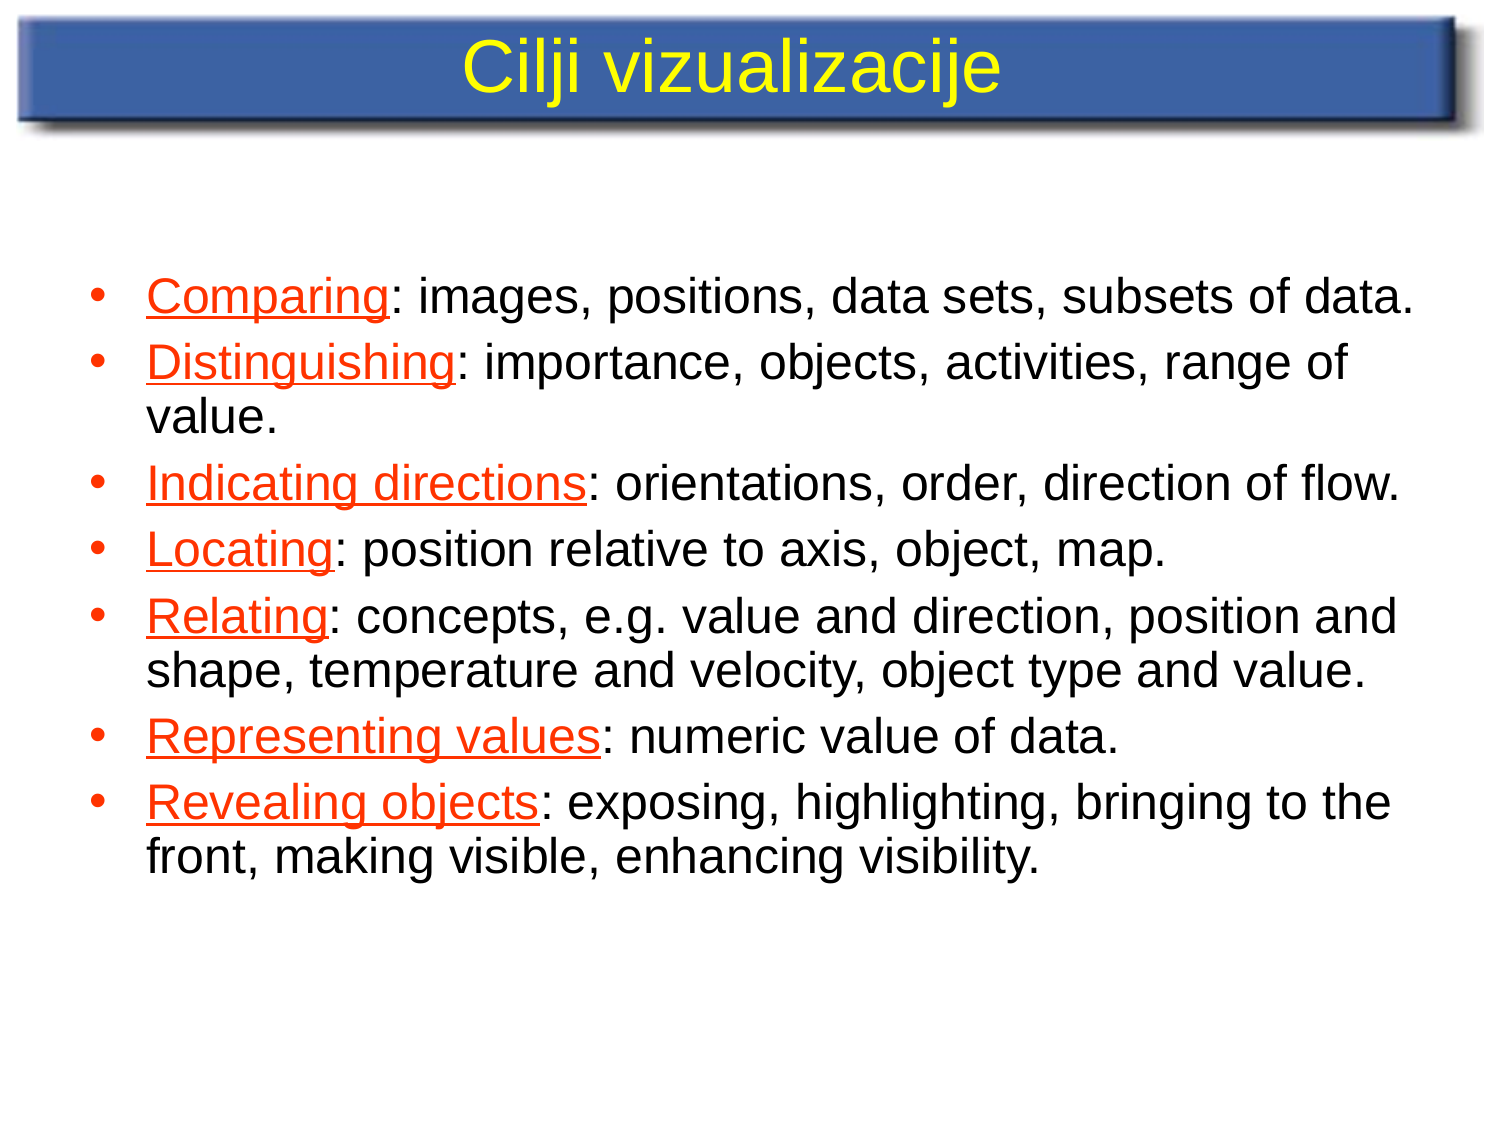

# Cilji vizualizacije
Comparing: images, positions, data sets, subsets of data.
Distinguishing: importance, objects, activities, range of value.
Indicating directions: orientations, order, direction of flow.
Locating: position relative to axis, object, map.
Relating: concepts, e.g. value and direction, position and shape, temperature and velocity, object type and value.
Representing values: numeric value of data.
Revealing objects: exposing, highlighting, bringing to the front, making visible, enhancing visibility.